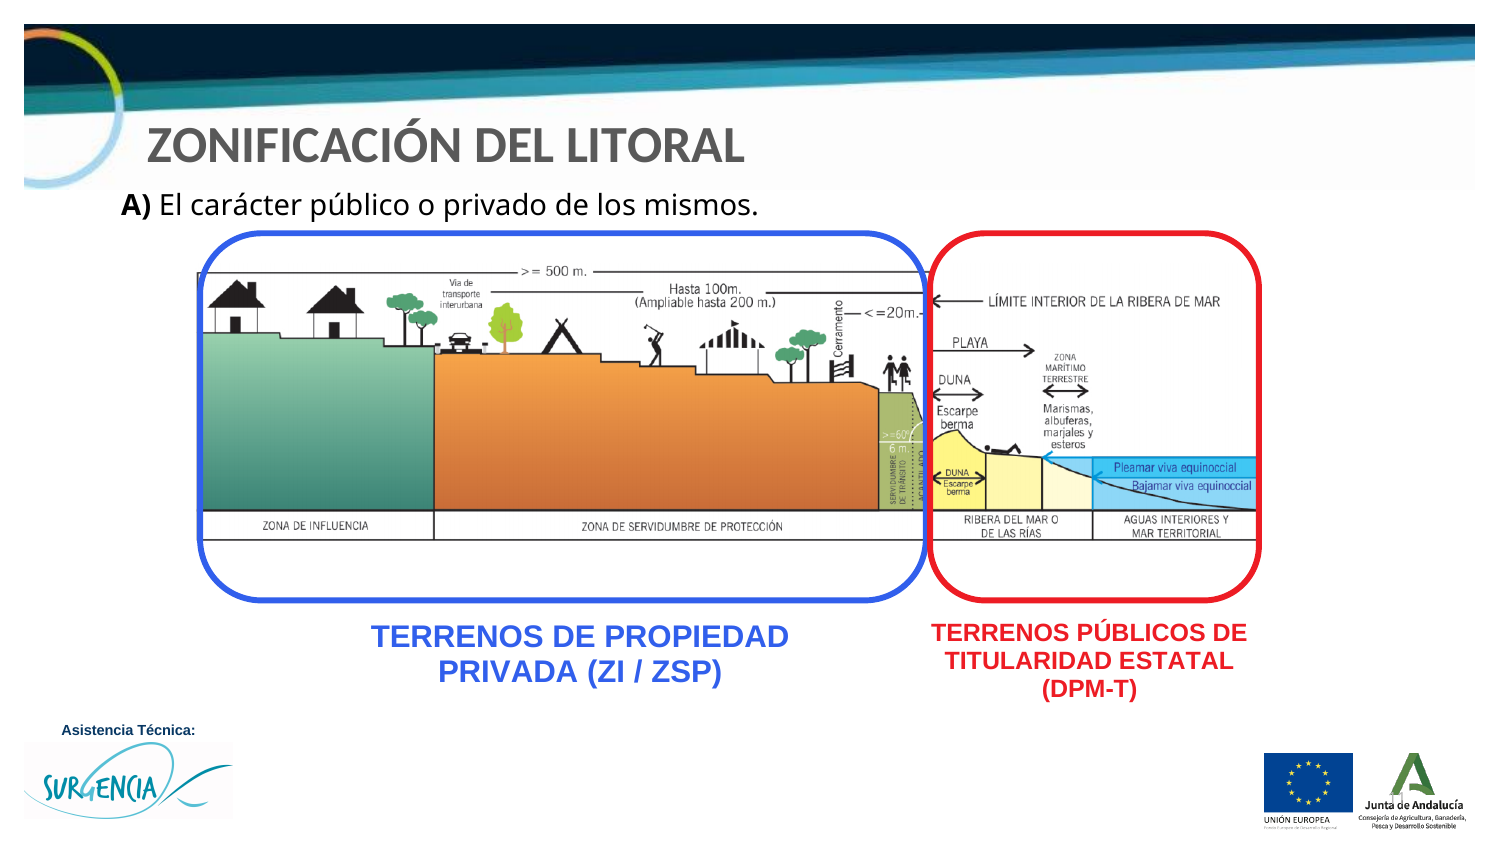

ZONIFICACIÓN DEL LITORAL
A) El carácter público o privado de los mismos.
TERRENOS DE PROPIEDAD PRIVADA (ZI / ZSP)
TERRENOS PÚBLICOS DE TITULARIDAD ESTATAL (DPM-T)
Asistencia Técnica: